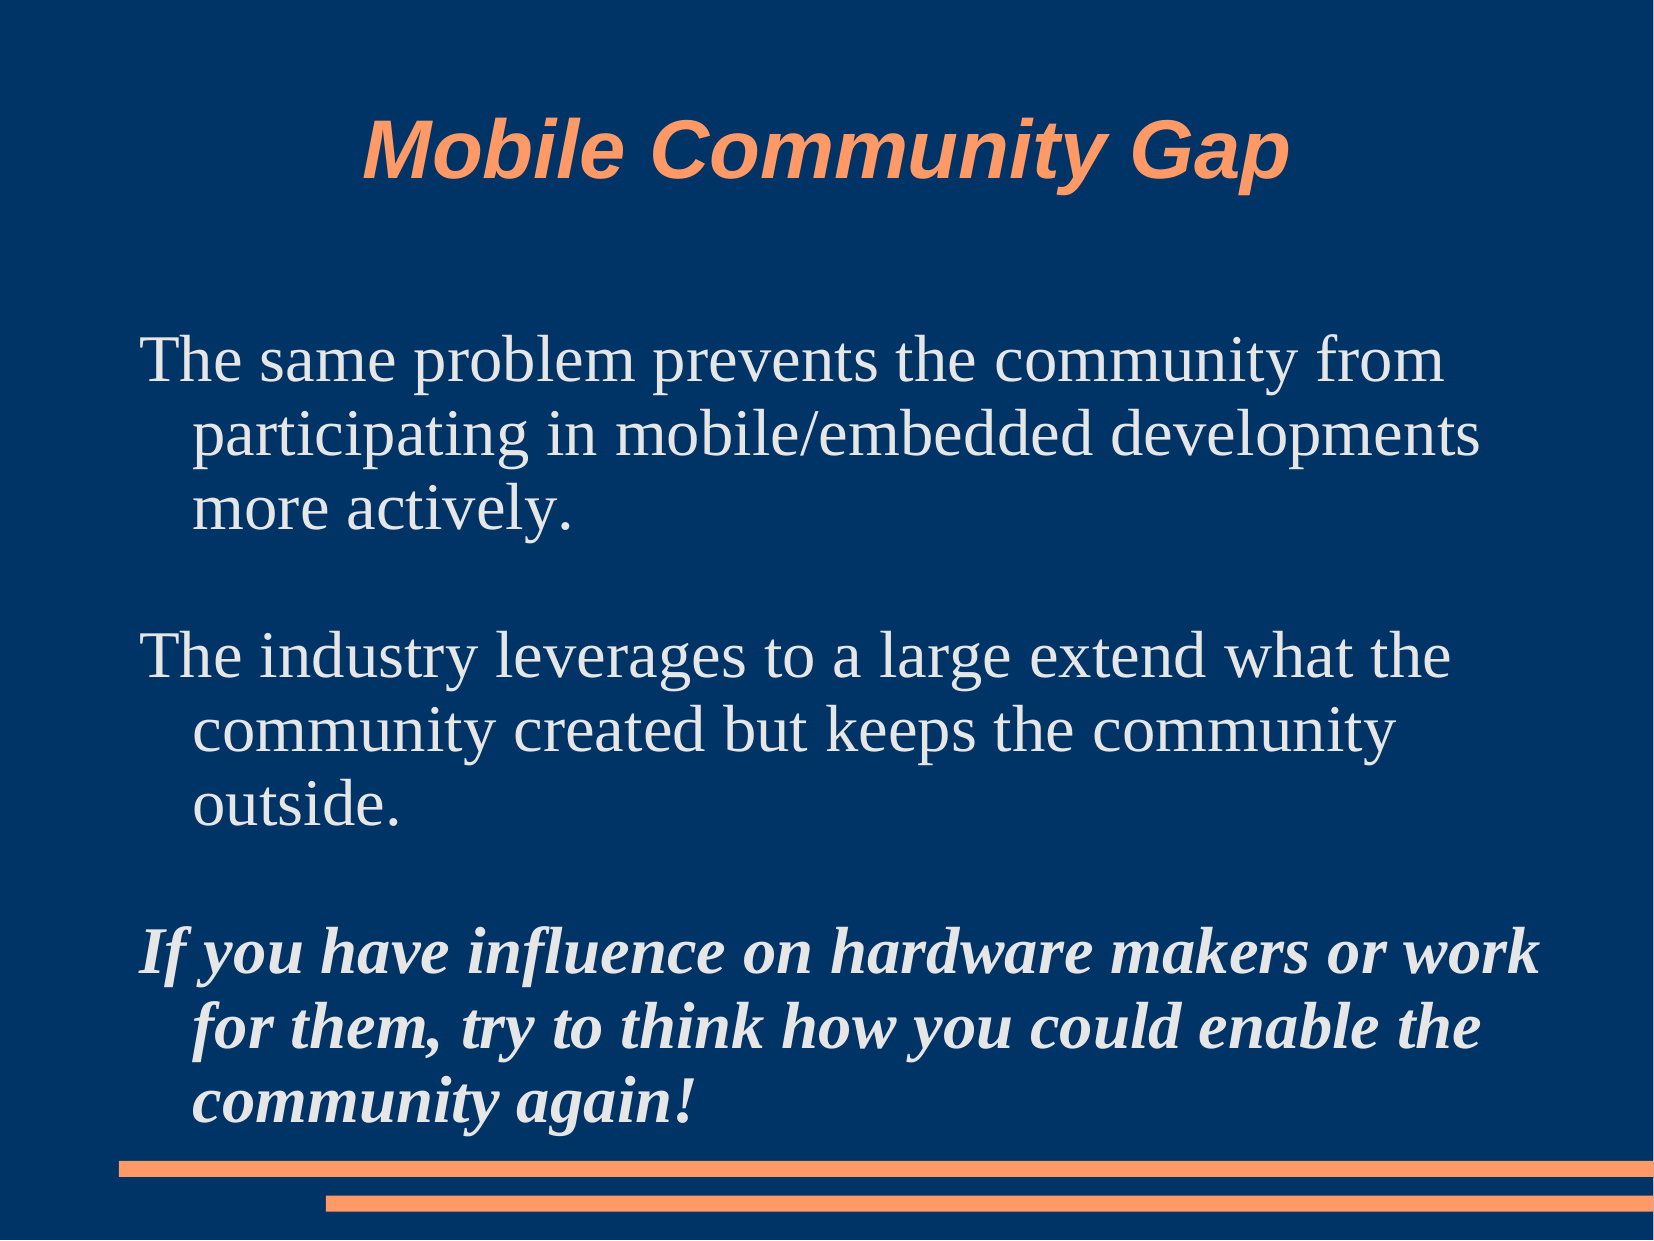

# Mobile Community Gap
The same problem prevents the community from participating in mobile/embedded developments more actively.
The industry leverages to a large extend what the community created but keeps the community outside.
If you have influence on hardware makers or work for them, try to think how you could enable the community again!